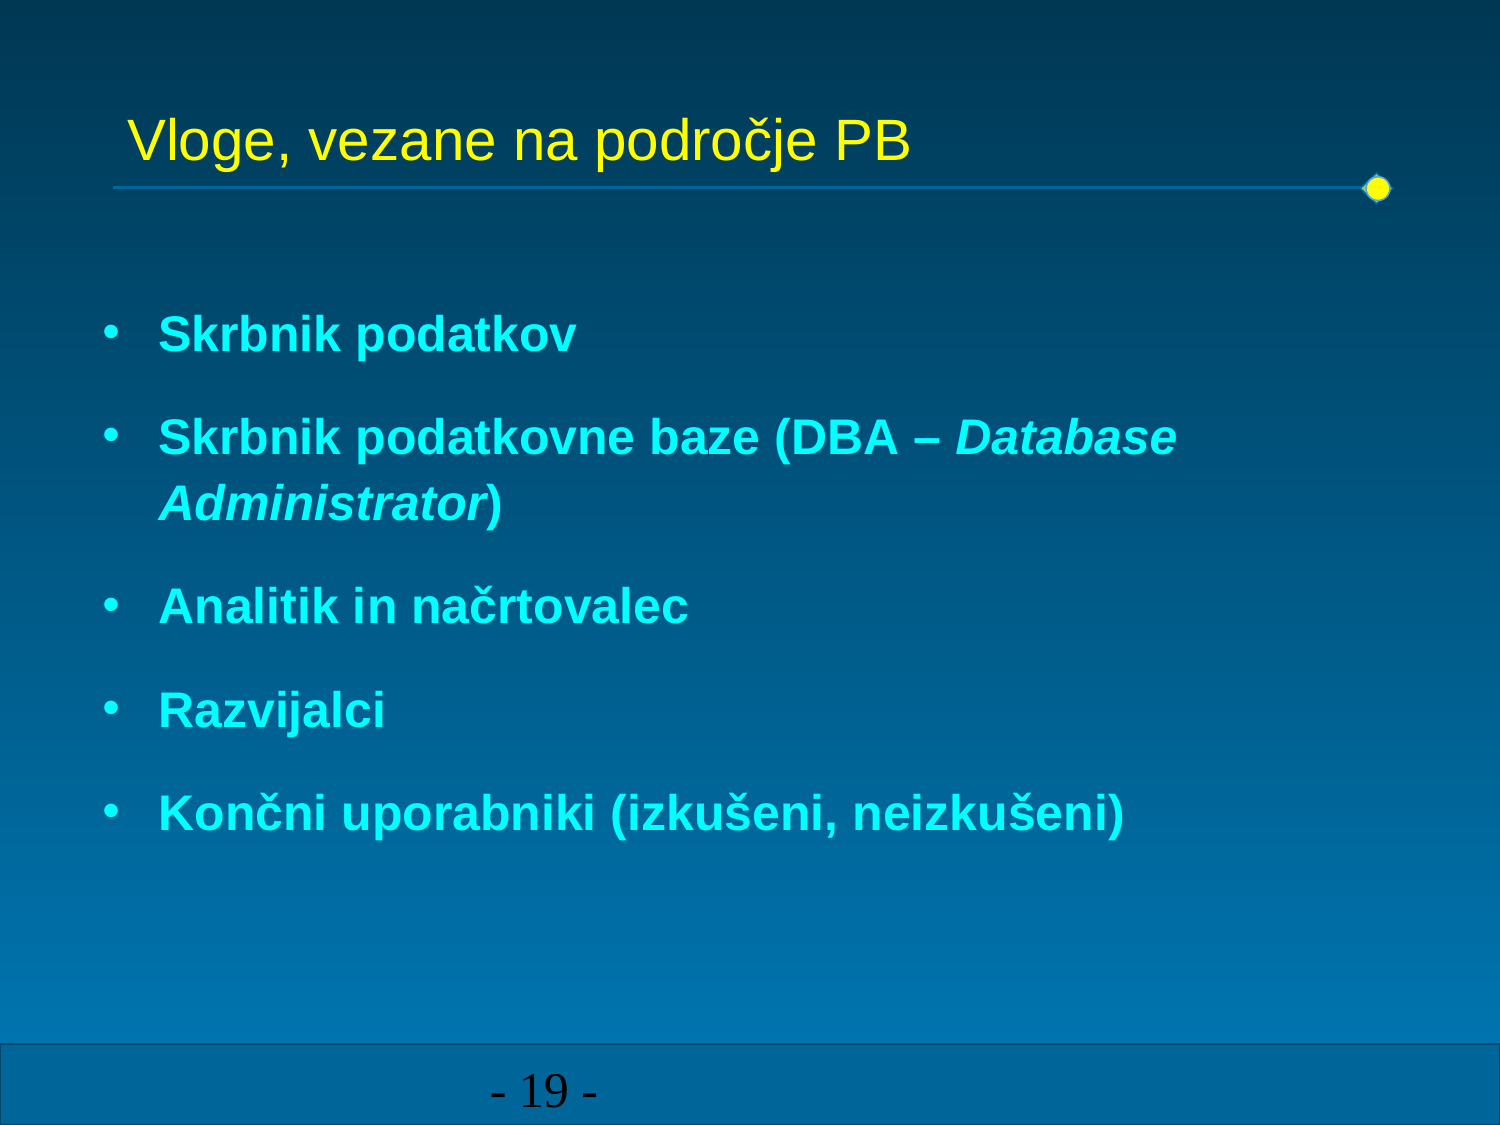

# Vloge, vezane na področje PB
Skrbnik podatkov
Skrbnik podatkovne baze (DBA – Database Administrator)
Analitik in načrtovalec
Razvijalci
Končni uporabniki (izkušeni, neizkušeni)
(c) Pearson Education 2005